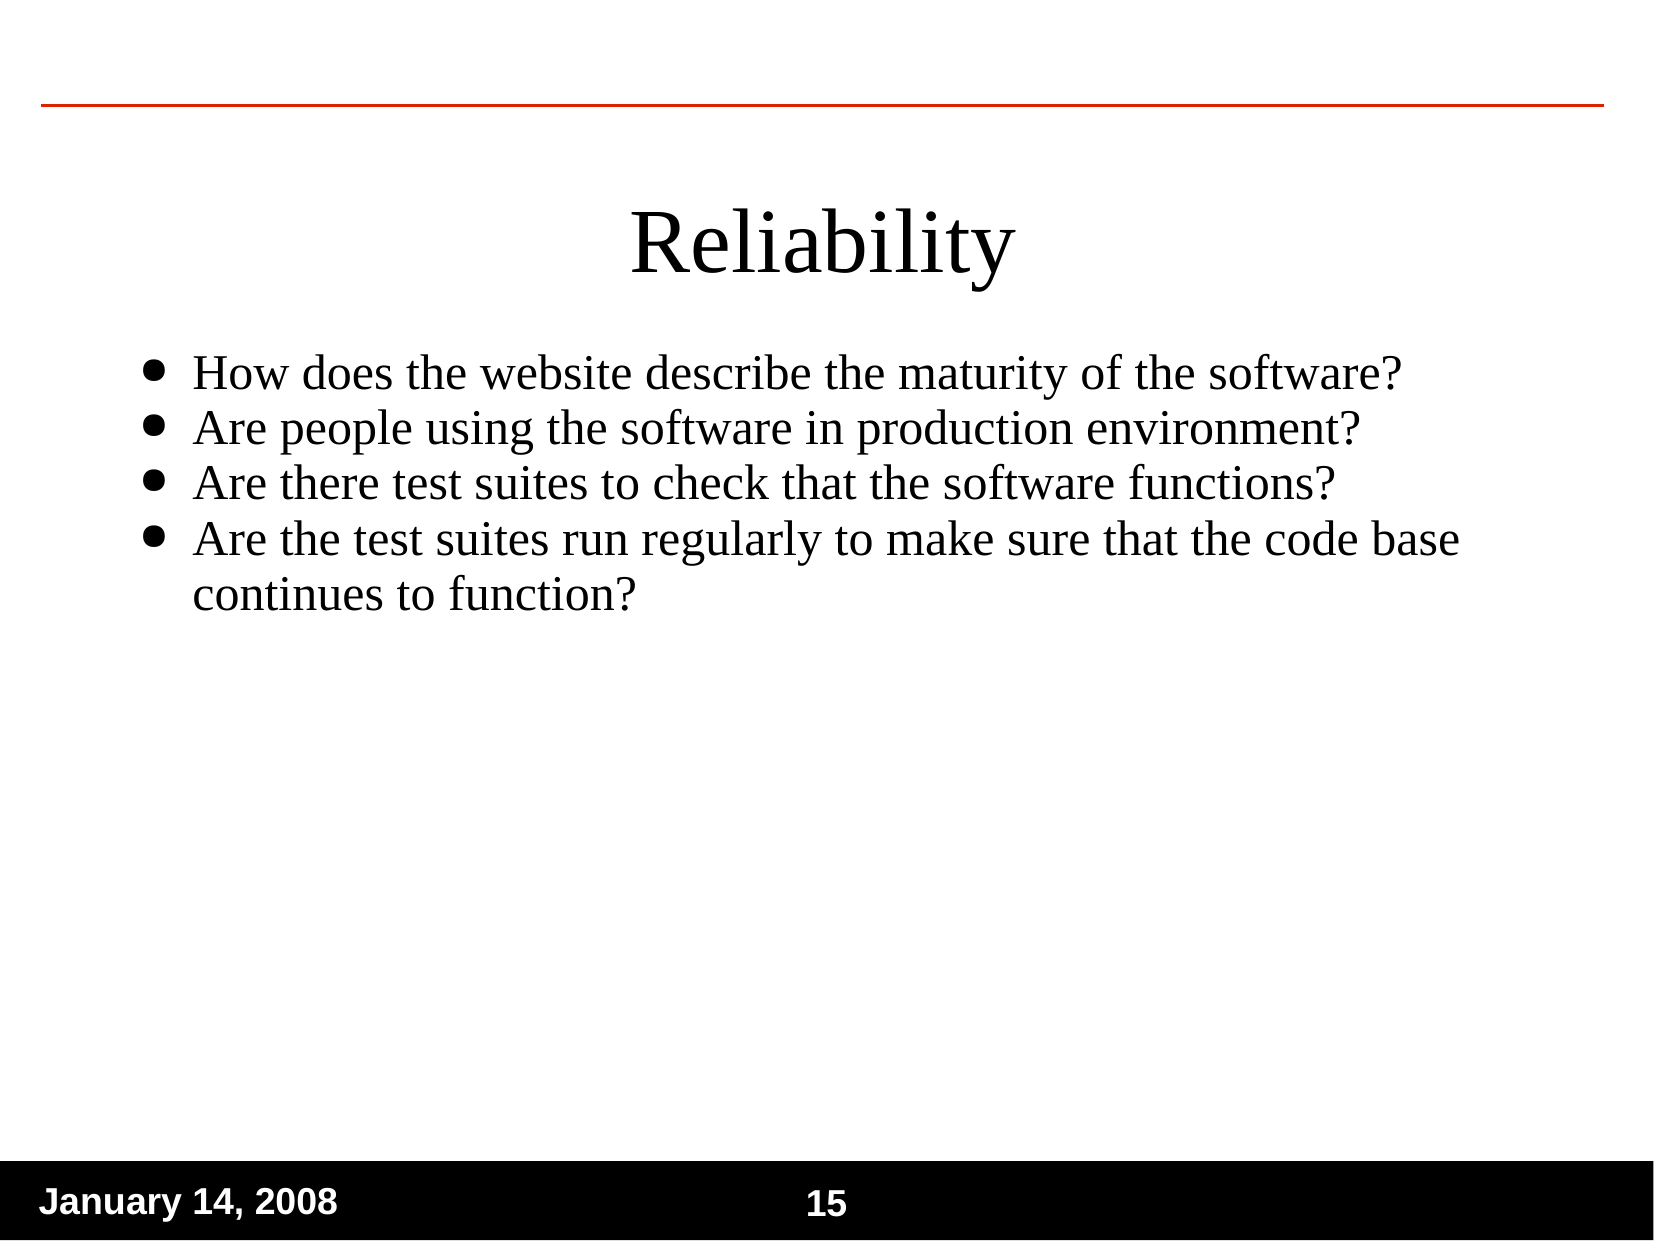

# Reliability
How does the website describe the maturity of the software?
Are people using the software in production environment?
Are there test suites to check that the software functions?
Are the test suites run regularly to make sure that the code base continues to function?